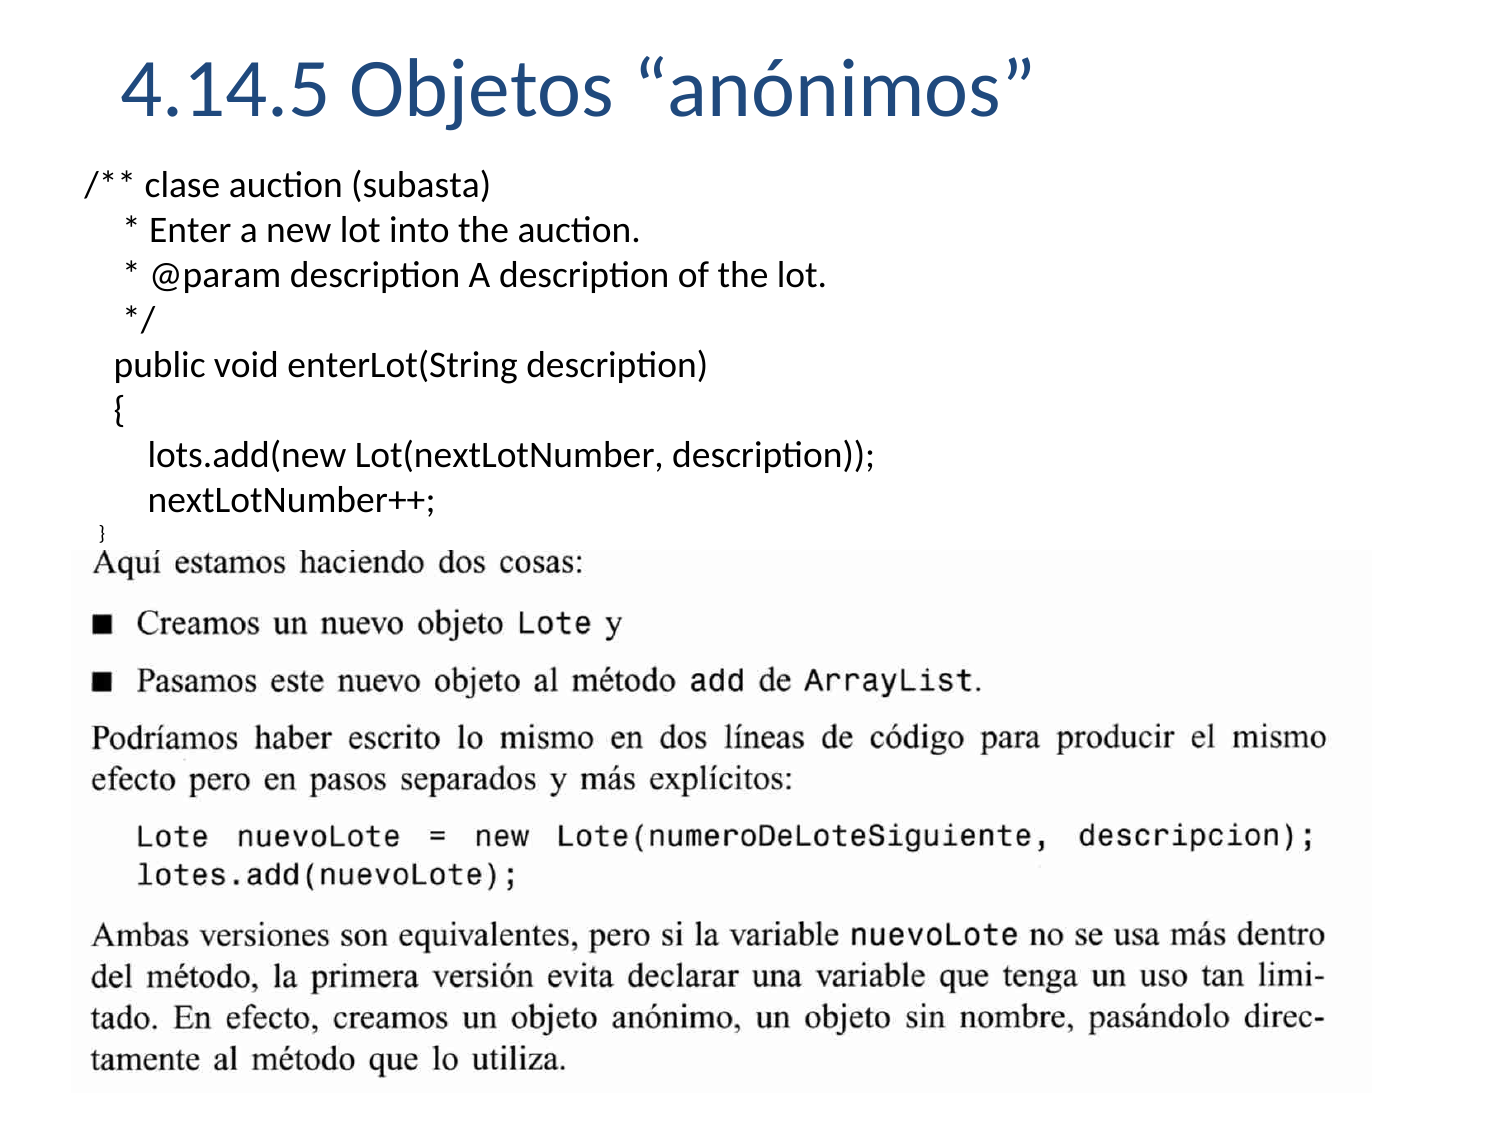

# 4.14.5 Objetos “anónimos”
 /** clase auction (subasta)
 * Enter a new lot into the auction.
 * @param description A description of the lot.
 */
 public void enterLot(String description)
 {
 lots.add(new Lot(nextLotNumber, description));
 nextLotNumber++;
 }